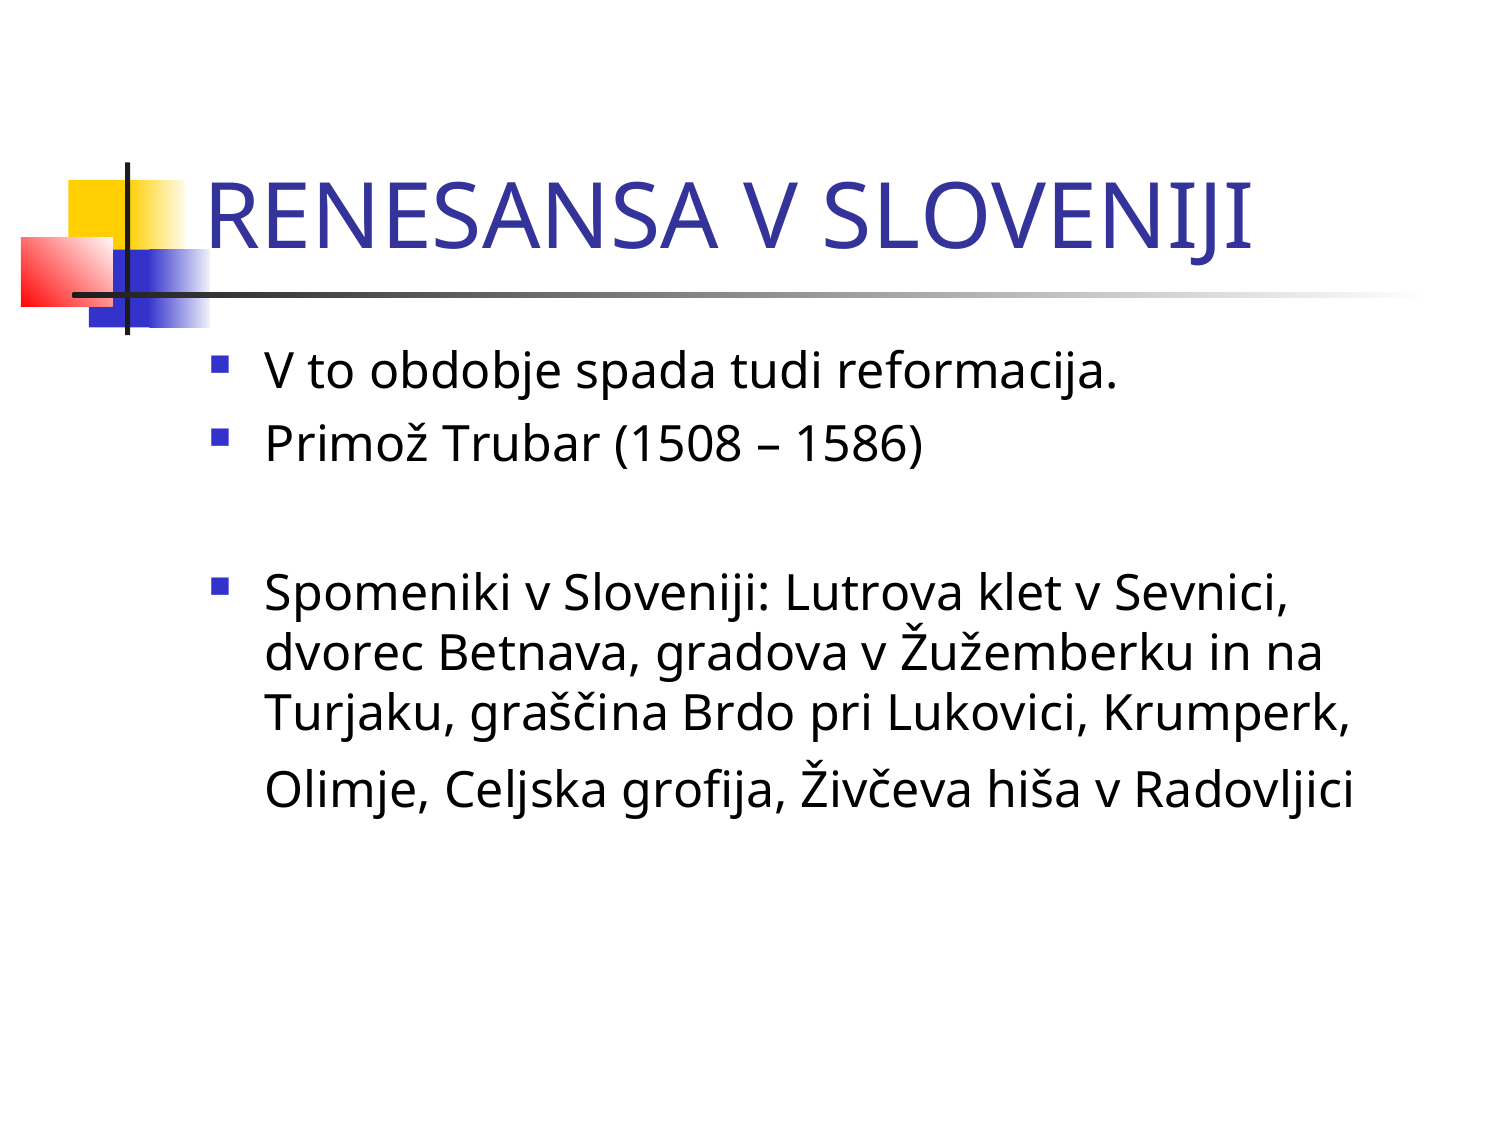

# RENESANSA V SLOVENIJI
V to obdobje spada tudi reformacija.
Primož Trubar (1508 – 1586)
Spomeniki v Sloveniji: Lutrova klet v Sevnici, dvorec Betnava, gradova v Žužemberku in na Turjaku, graščina Brdo pri Lukovici, Krumperk, Olimje, Celjska grofija, Živčeva hiša v Radovljici